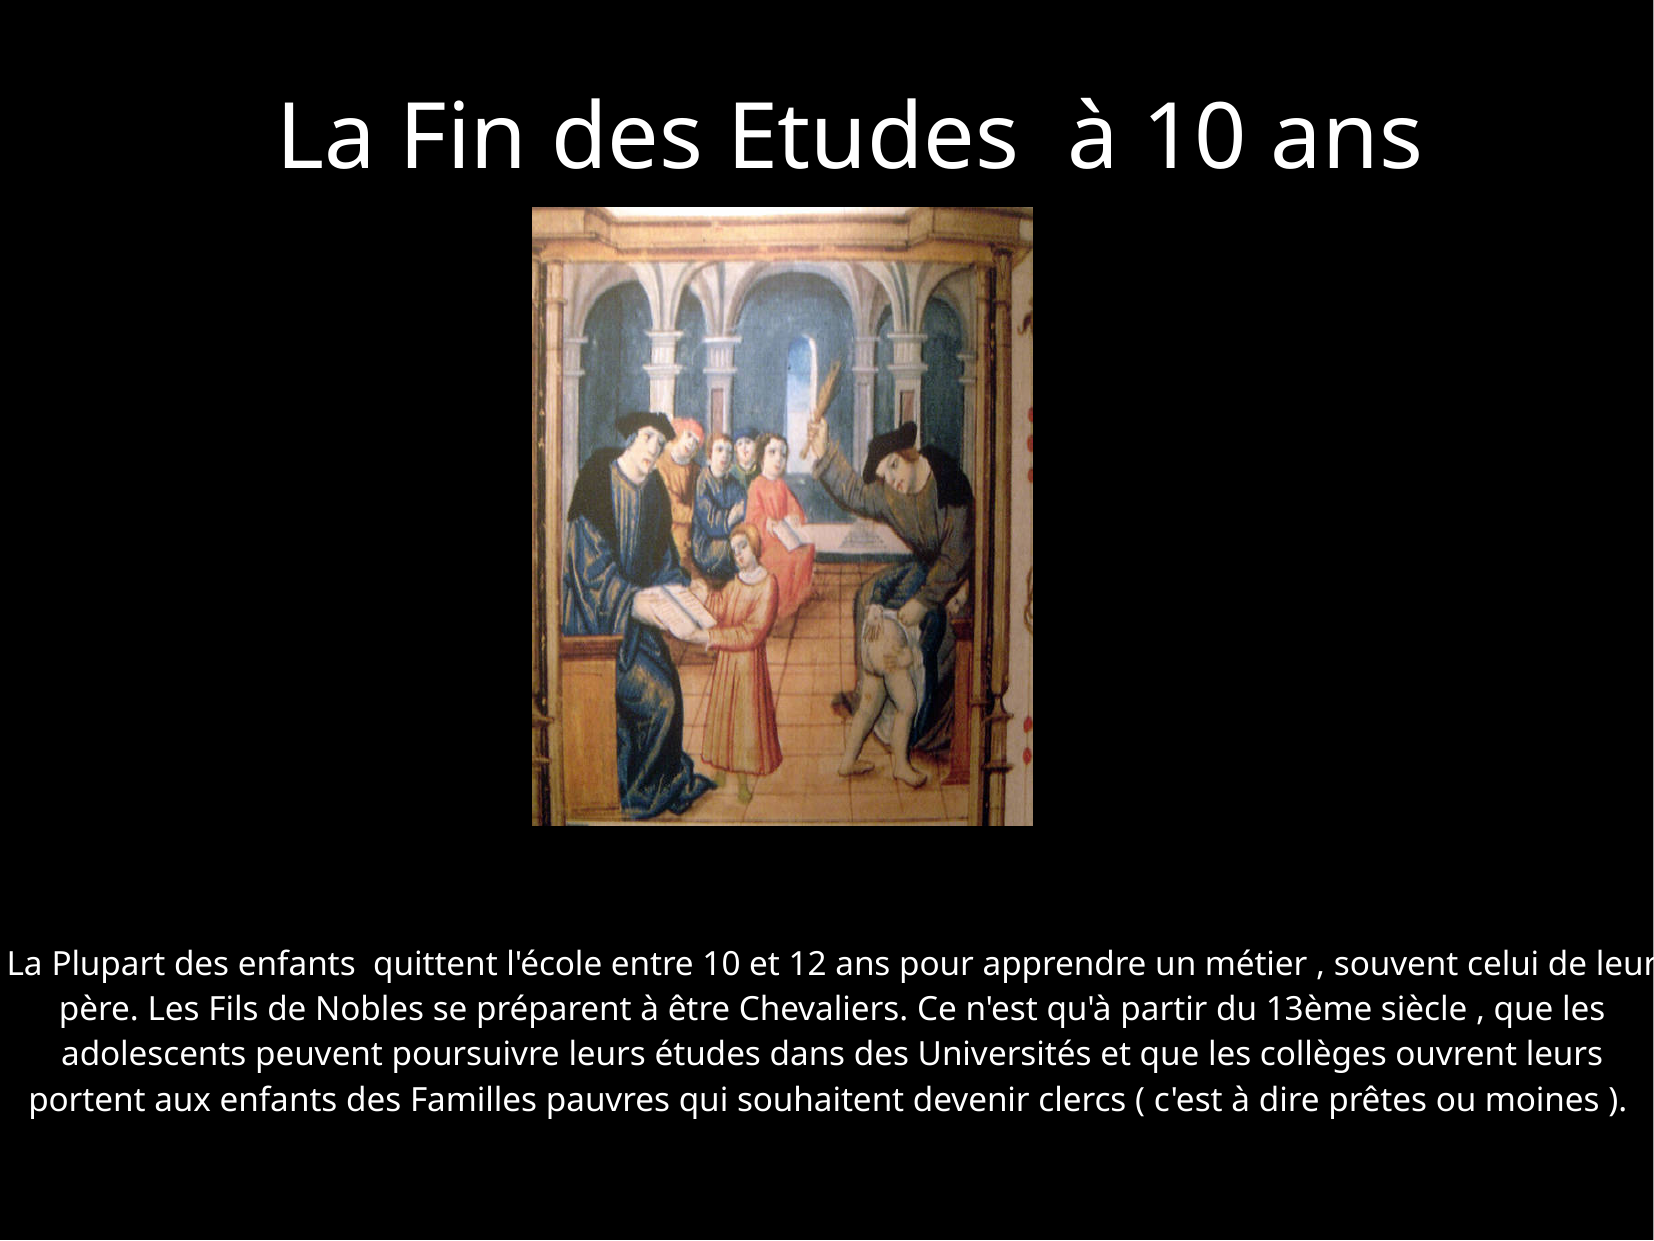

# La Fin des Etudes à 10 ans
La Plupart des enfants quittent l'école entre 10 et 12 ans pour apprendre un métier , souvent celui de leur père. Les Fils de Nobles se préparent à être Chevaliers. Ce n'est qu'à partir du 13ème siècle , que les adolescents peuvent poursuivre leurs études dans des Universités et que les collèges ouvrent leurs portent aux enfants des Familles pauvres qui souhaitent devenir clercs ( c'est à dire prêtes ou moines ).